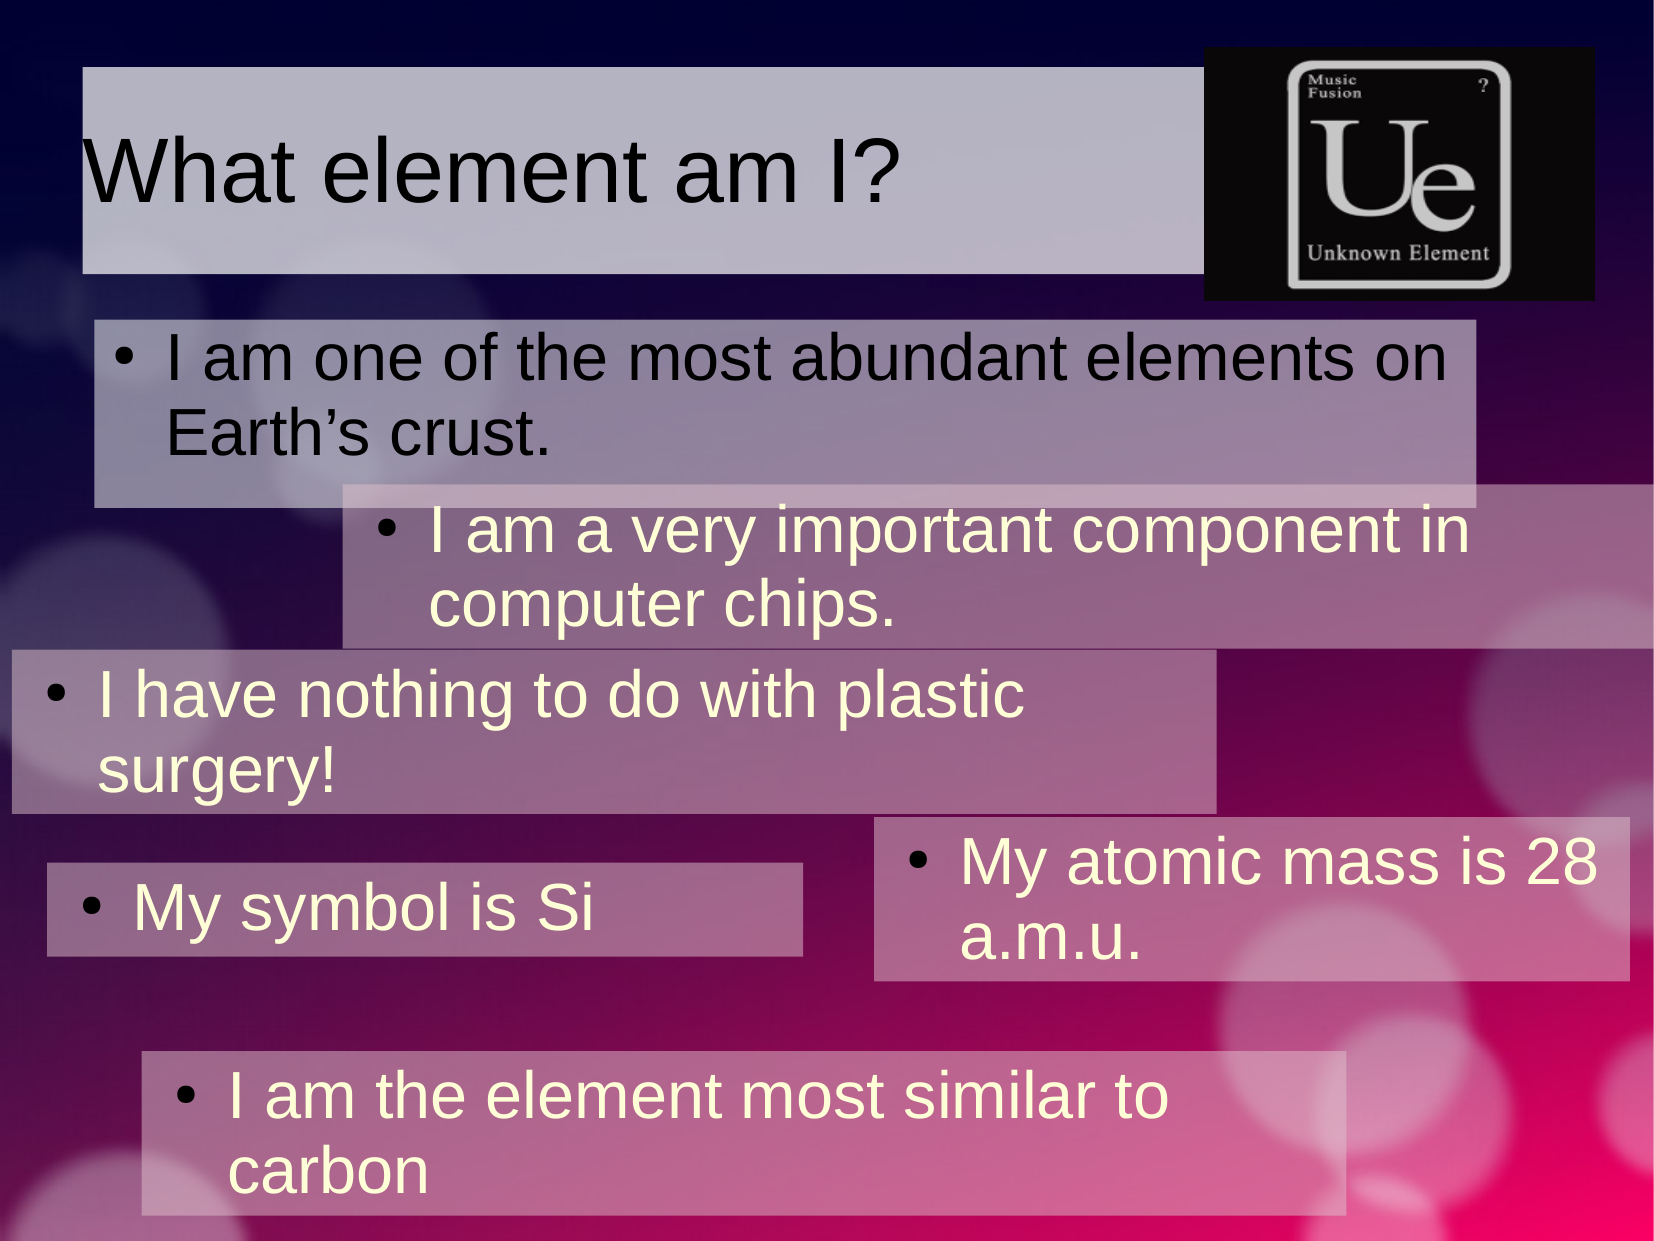

# What element am I?
I am one of the most abundant elements on Earth’s crust.
I am a very important component in computer chips.
I have nothing to do with plastic surgery!
My atomic mass is 28 a.m.u.
My symbol is Si
I am the element most similar to carbon